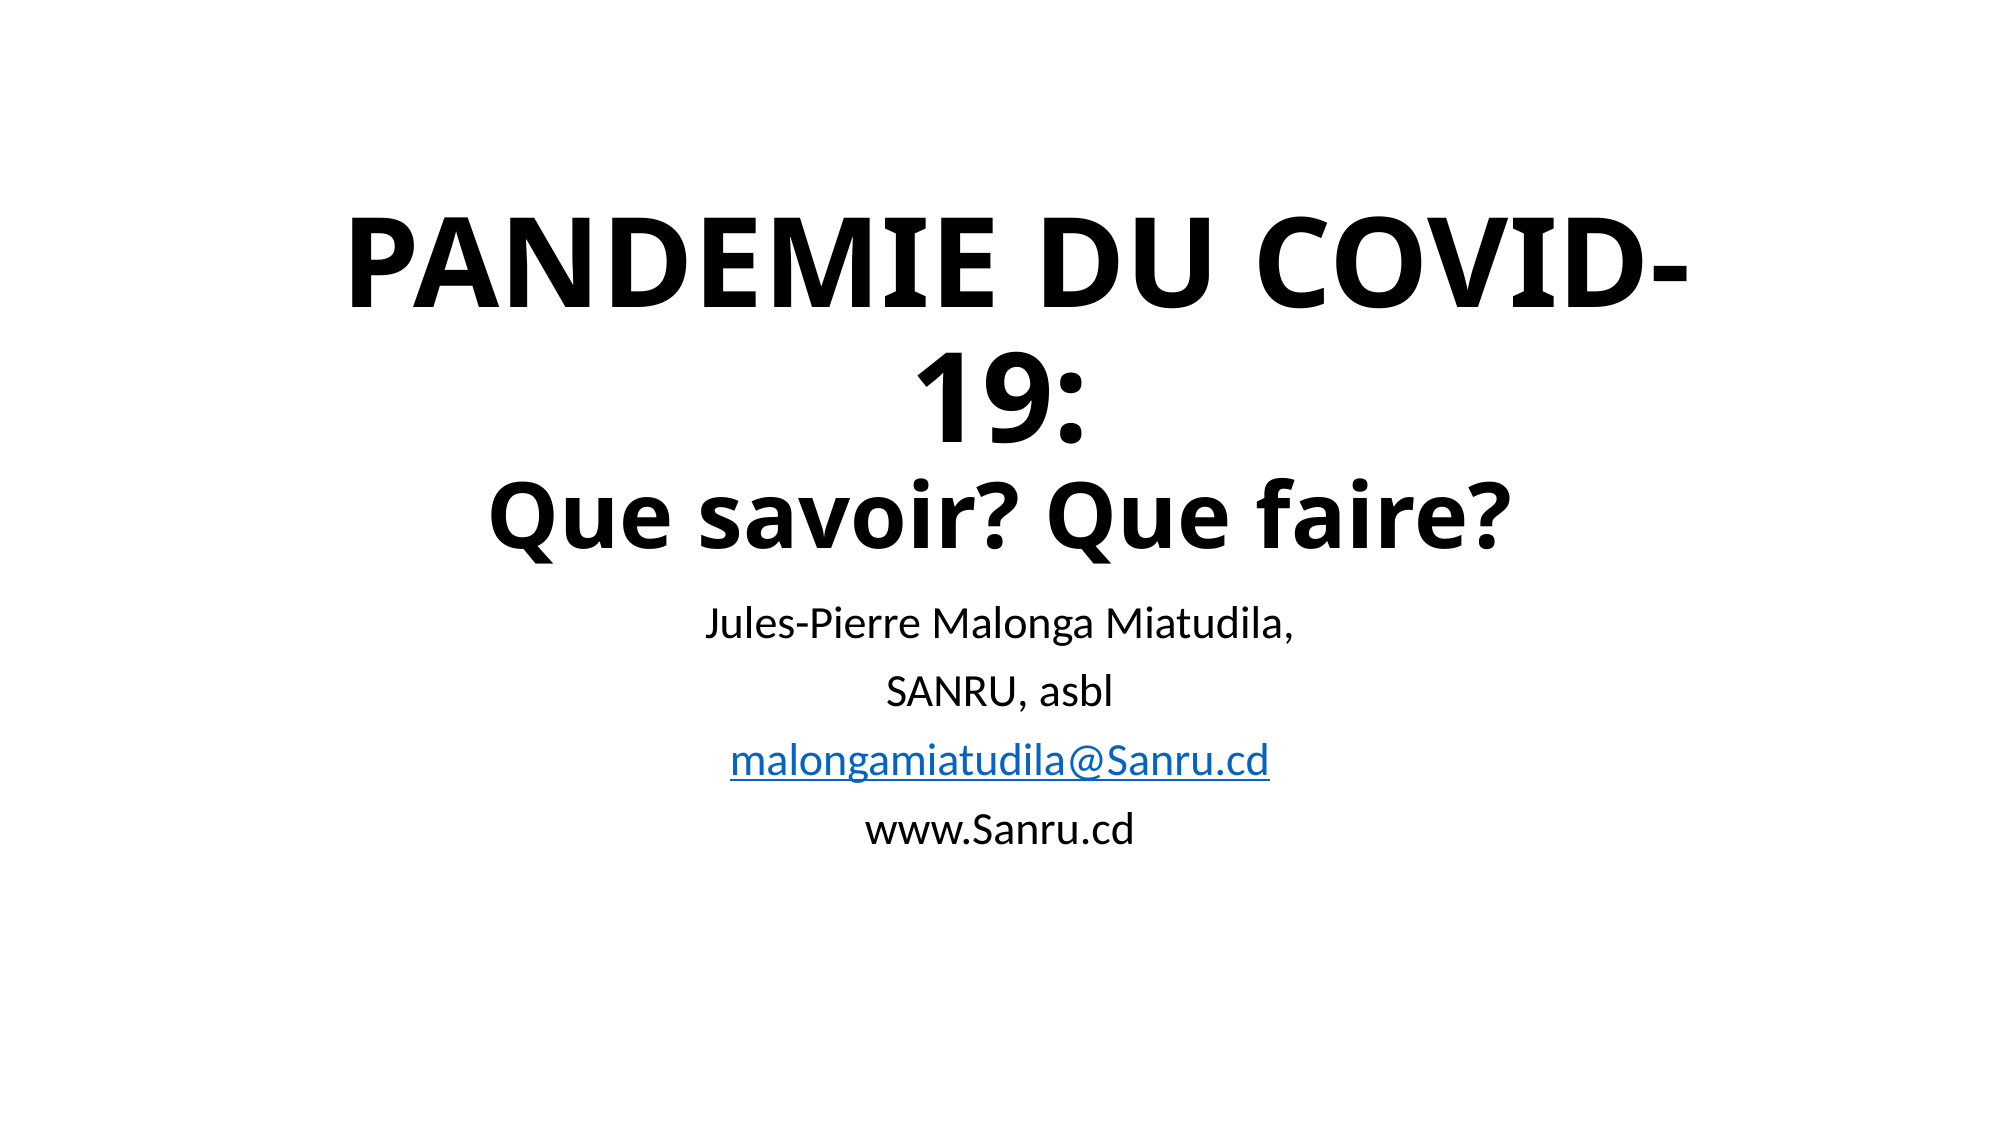

# PANDEMIE DU COVID-19: Que savoir? Que faire?
Jules-Pierre Malonga Miatudila,
SANRU, asbl
malongamiatudila@Sanru.cd
www.Sanru.cd